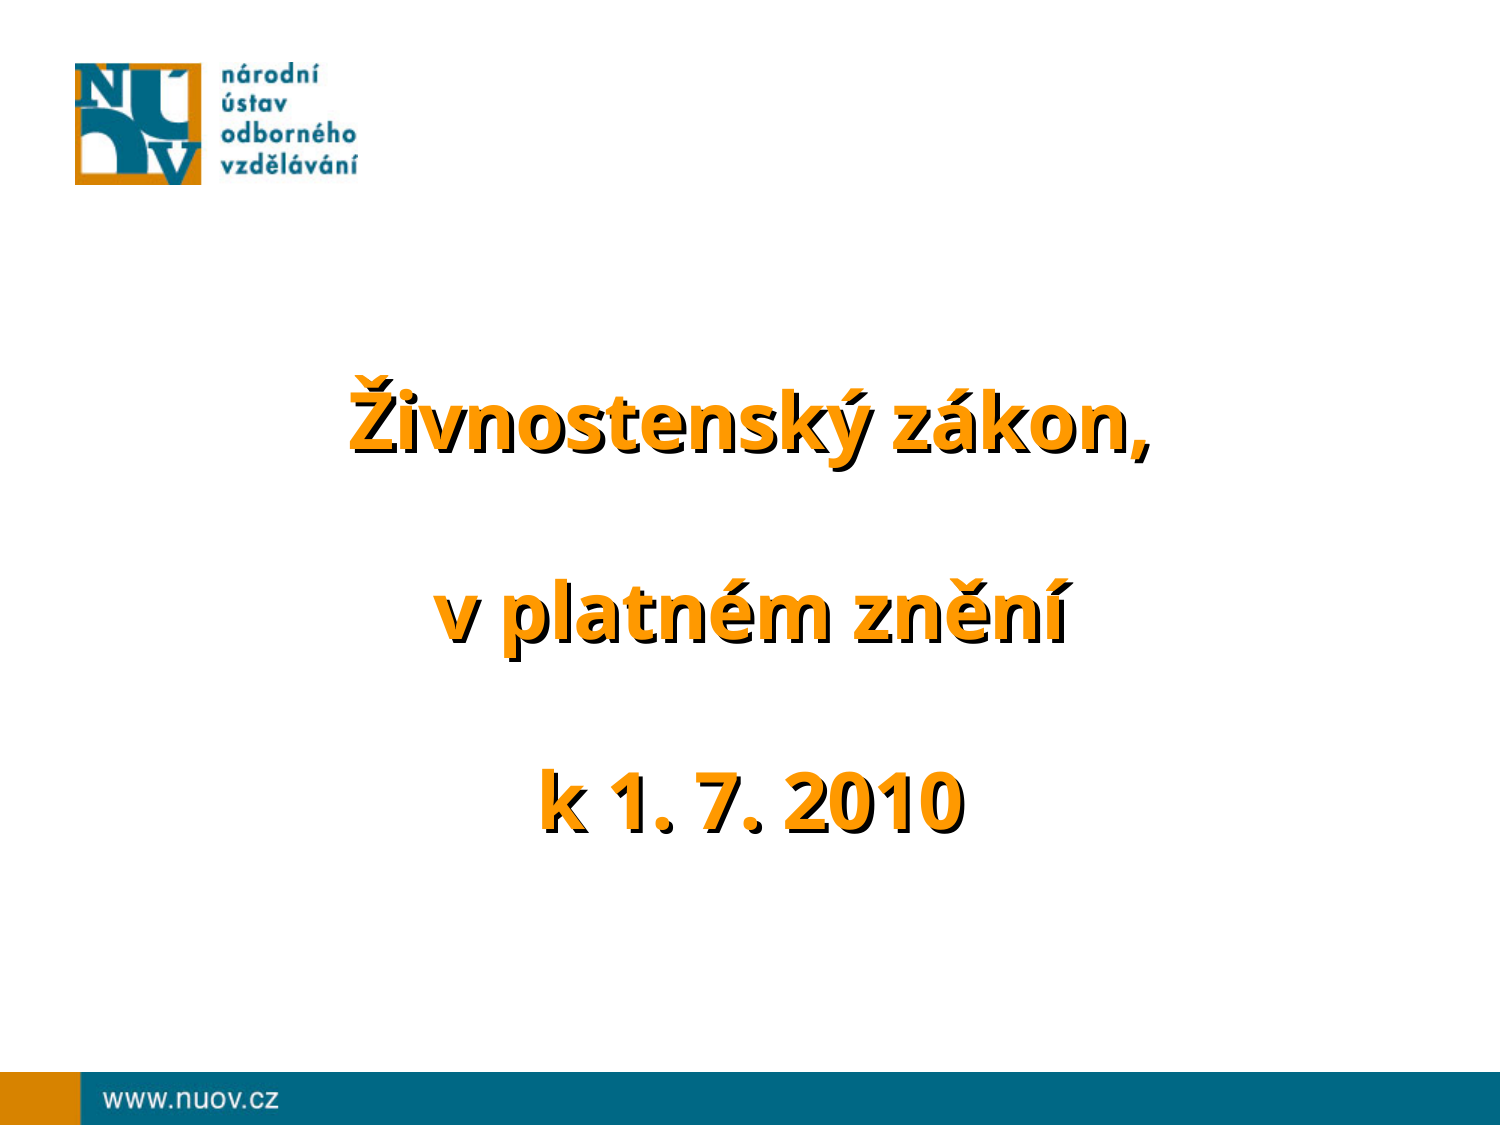

Živnostenský zákon,
v platném znění
k 1. 7. 2010